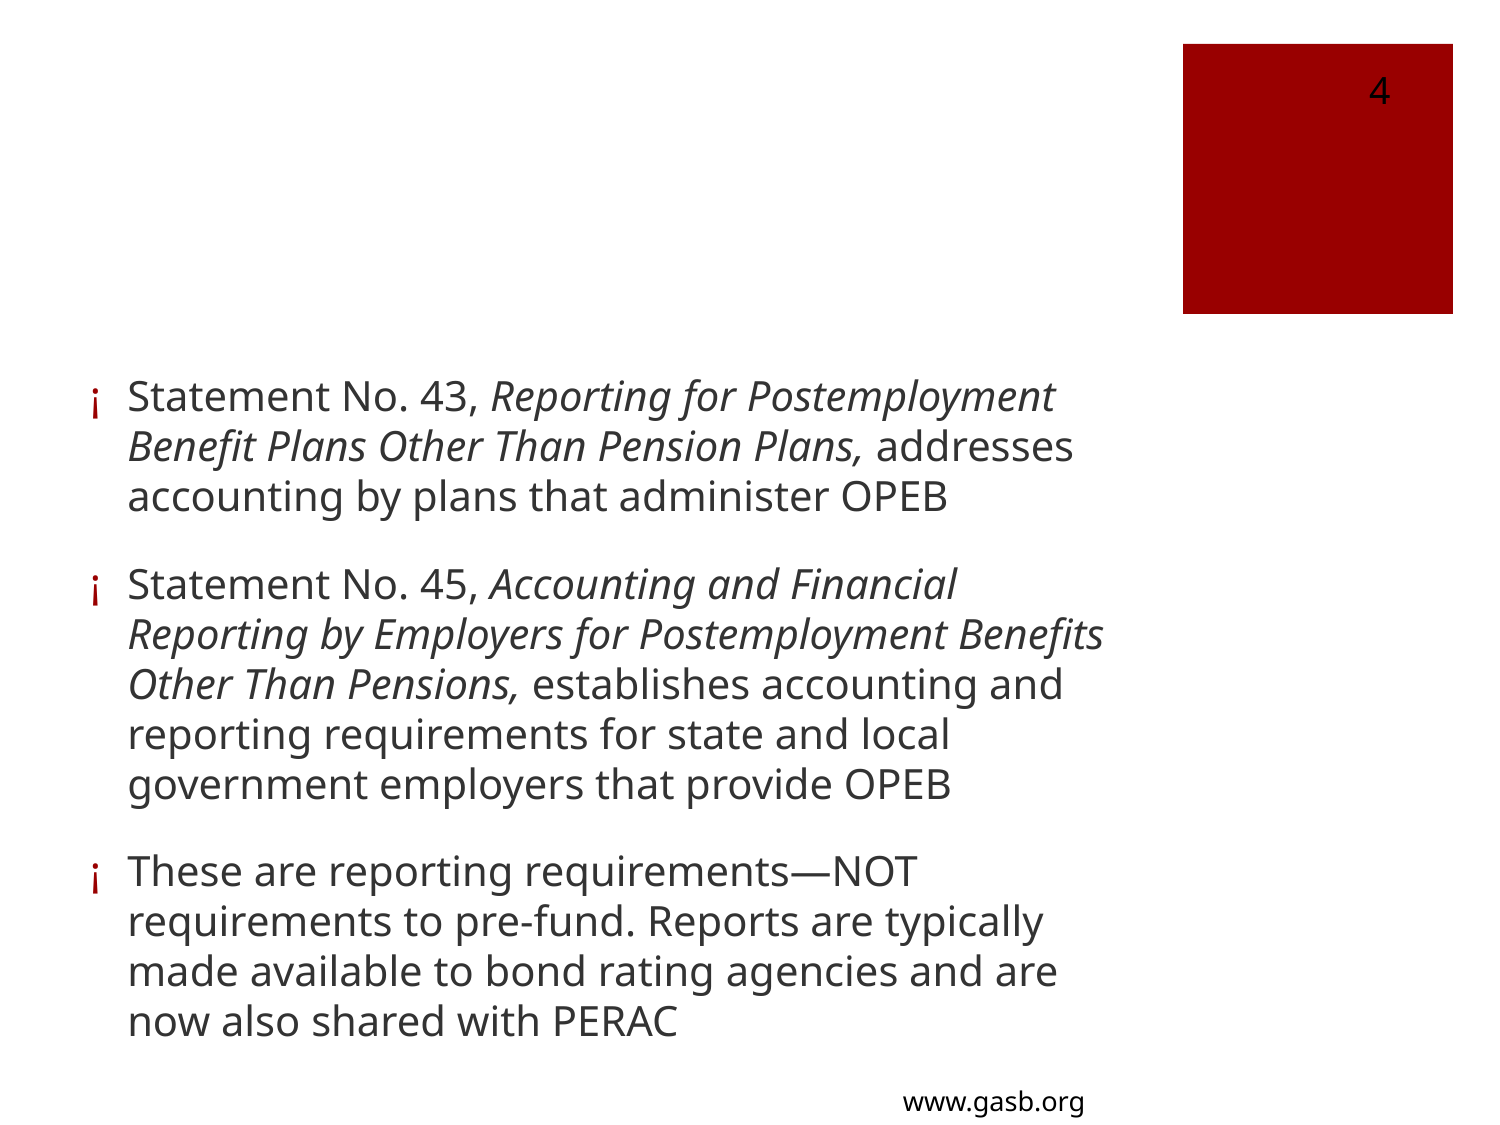

# Government Accounting Standards Board [GASB]- reporting requirements [Effective December 2006- 2008 depending on total municipal revenue]
Statement No. 43, Reporting for Postemployment Benefit Plans Other Than Pension Plans, addresses accounting by plans that administer OPEB
Statement No. 45, Accounting and Financial Reporting by Employers for Postemployment Benefits Other Than Pensions, establishes accounting and reporting requirements for state and local government employers that provide OPEB
These are reporting requirements—NOT requirements to pre-fund. Reports are typically made available to bond rating agencies and are now also shared with PERAC
www.gasb.org